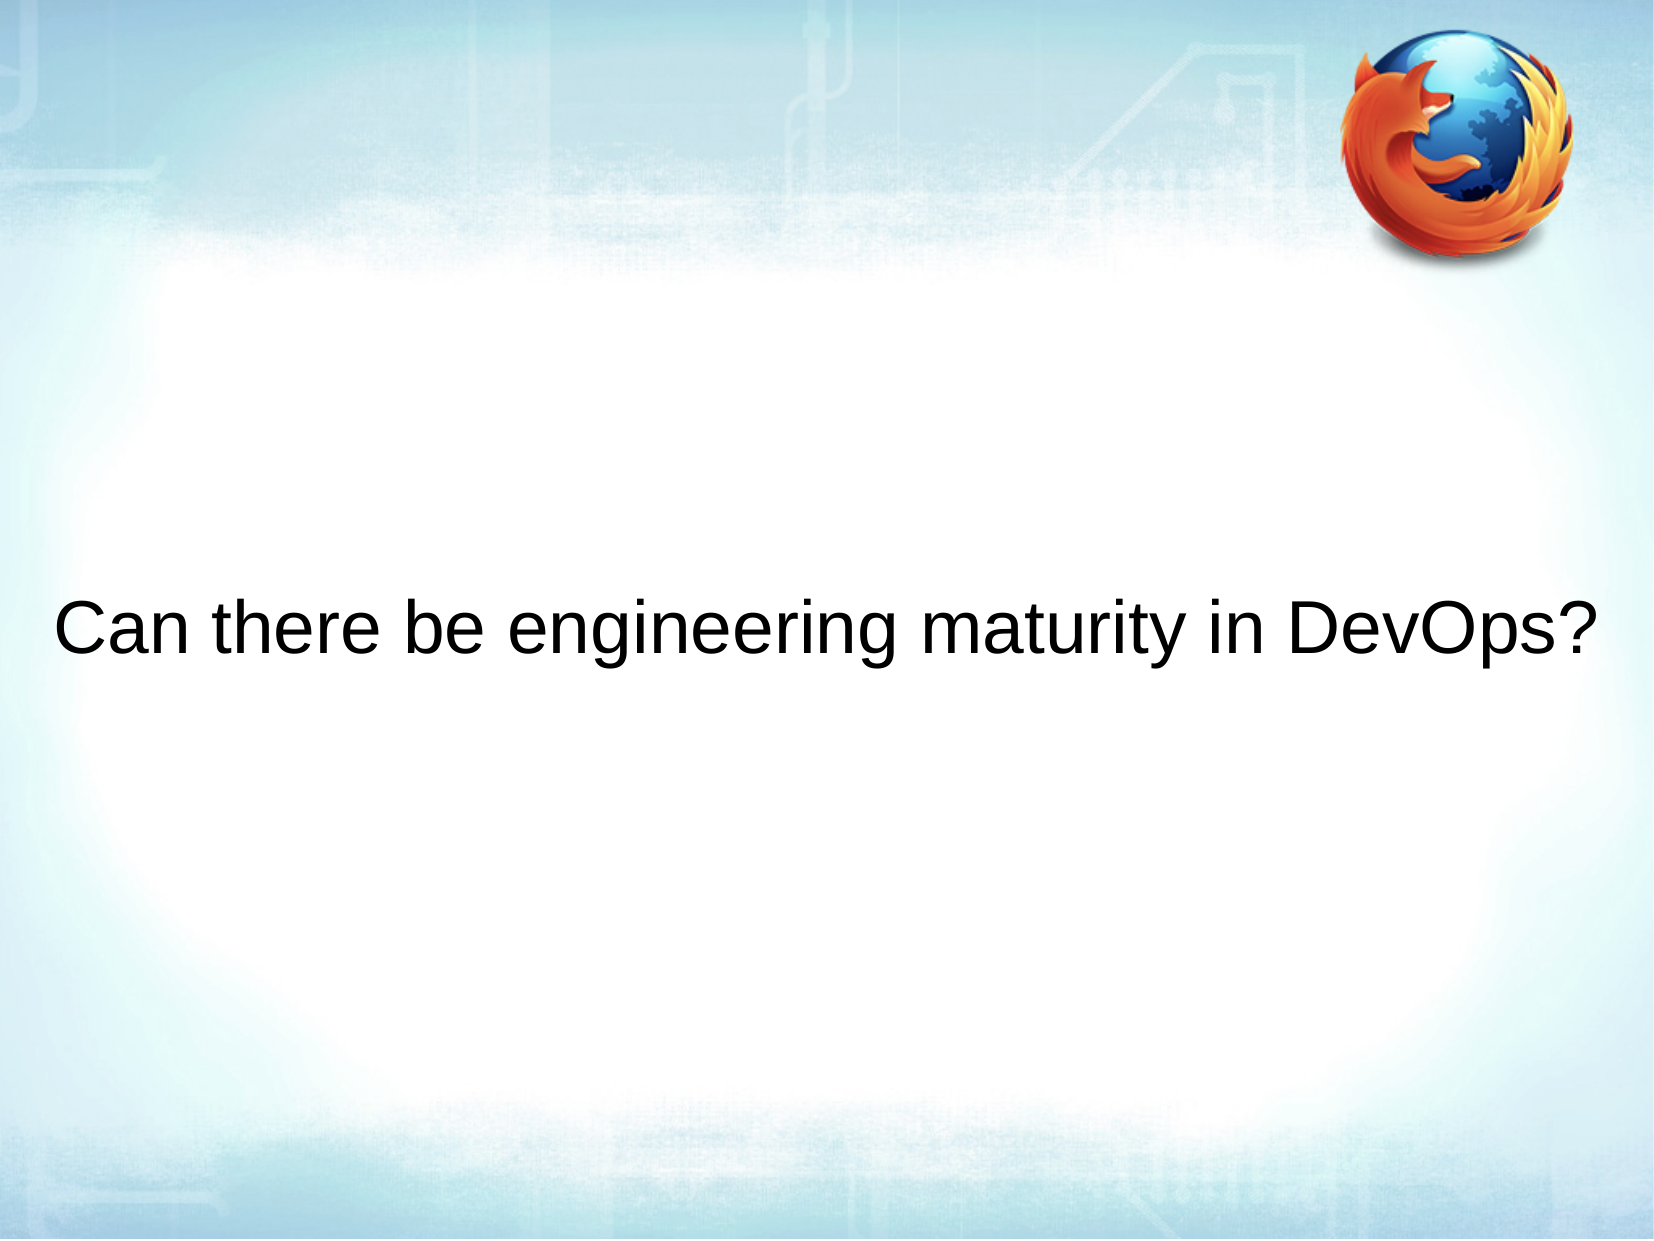

# Can there be engineering maturity in DevOps?